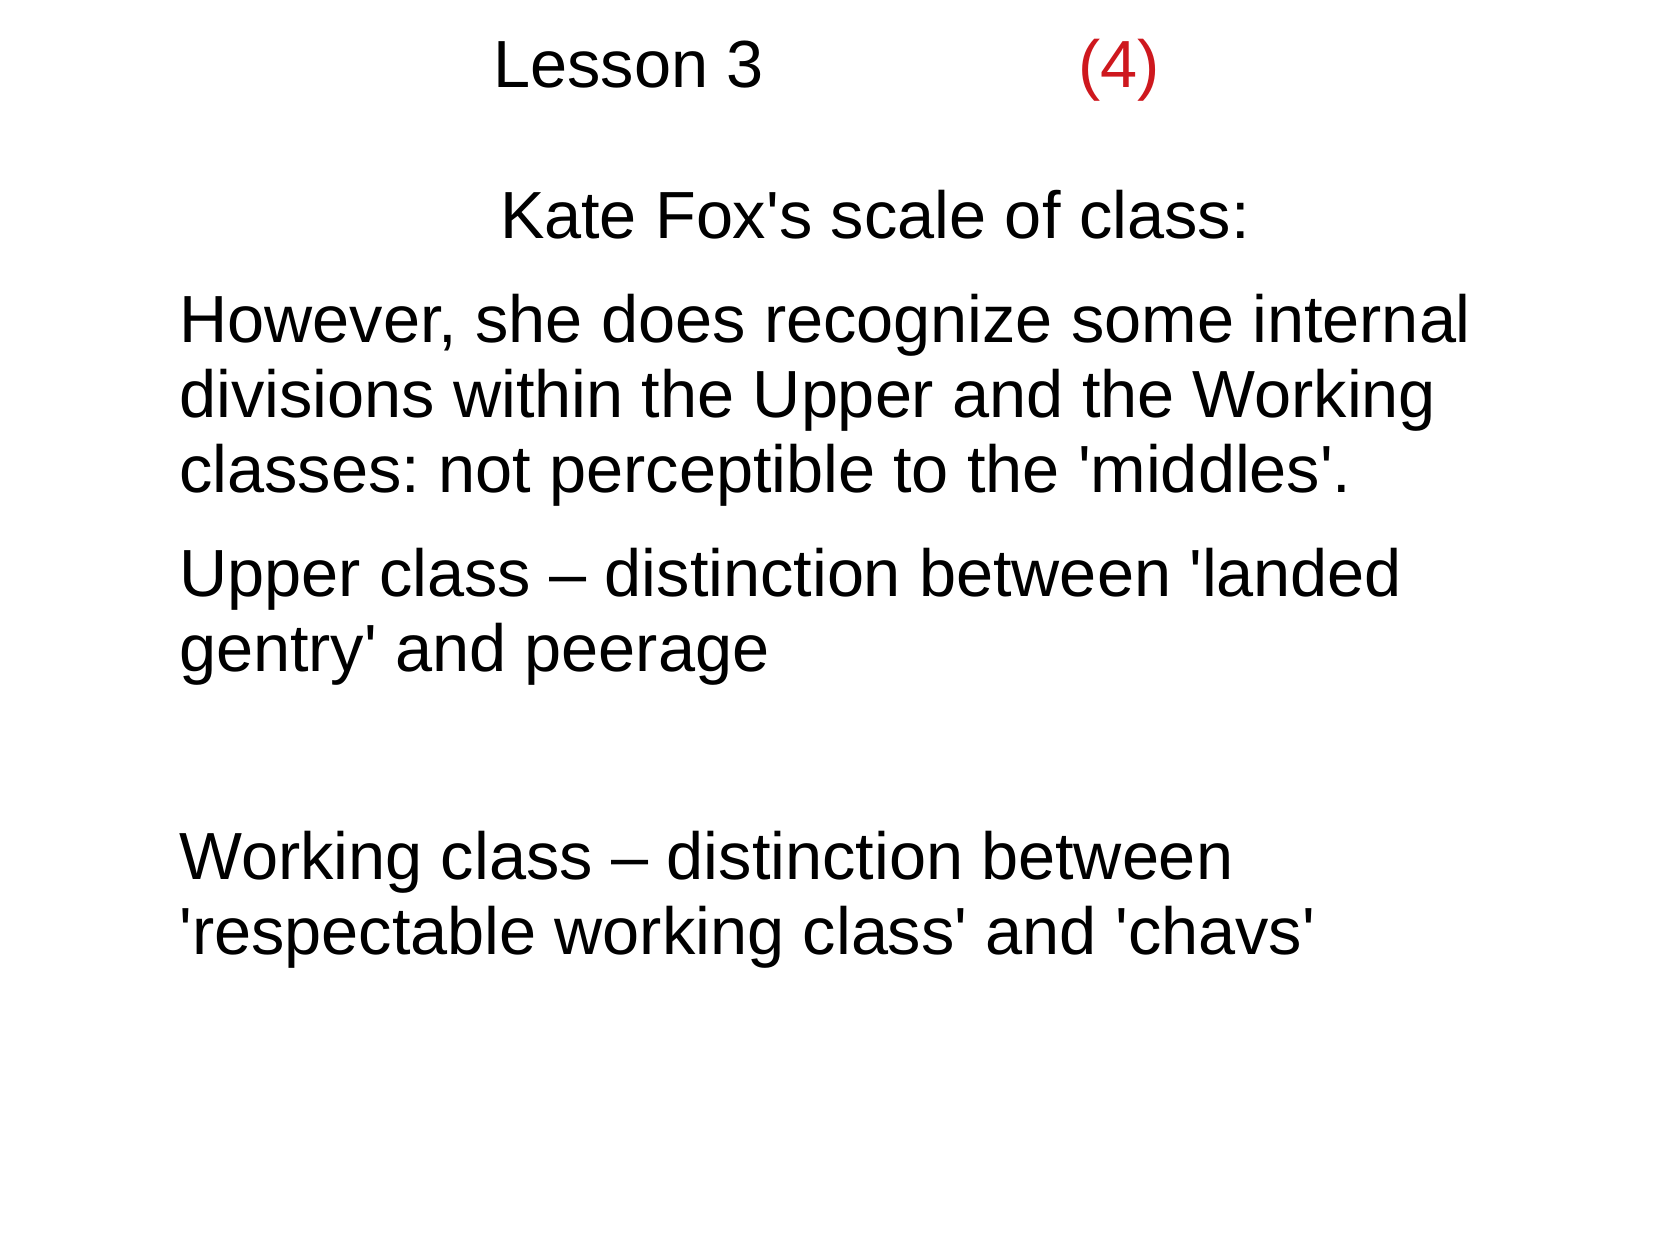

# Lesson 3 (4)
Kate Fox's scale of class:
However, she does recognize some internal divisions within the Upper and the Working classes: not perceptible to the 'middles'.
Upper class – distinction between 'landed gentry' and peerage
Working class – distinction between 'respectable working class' and 'chavs'